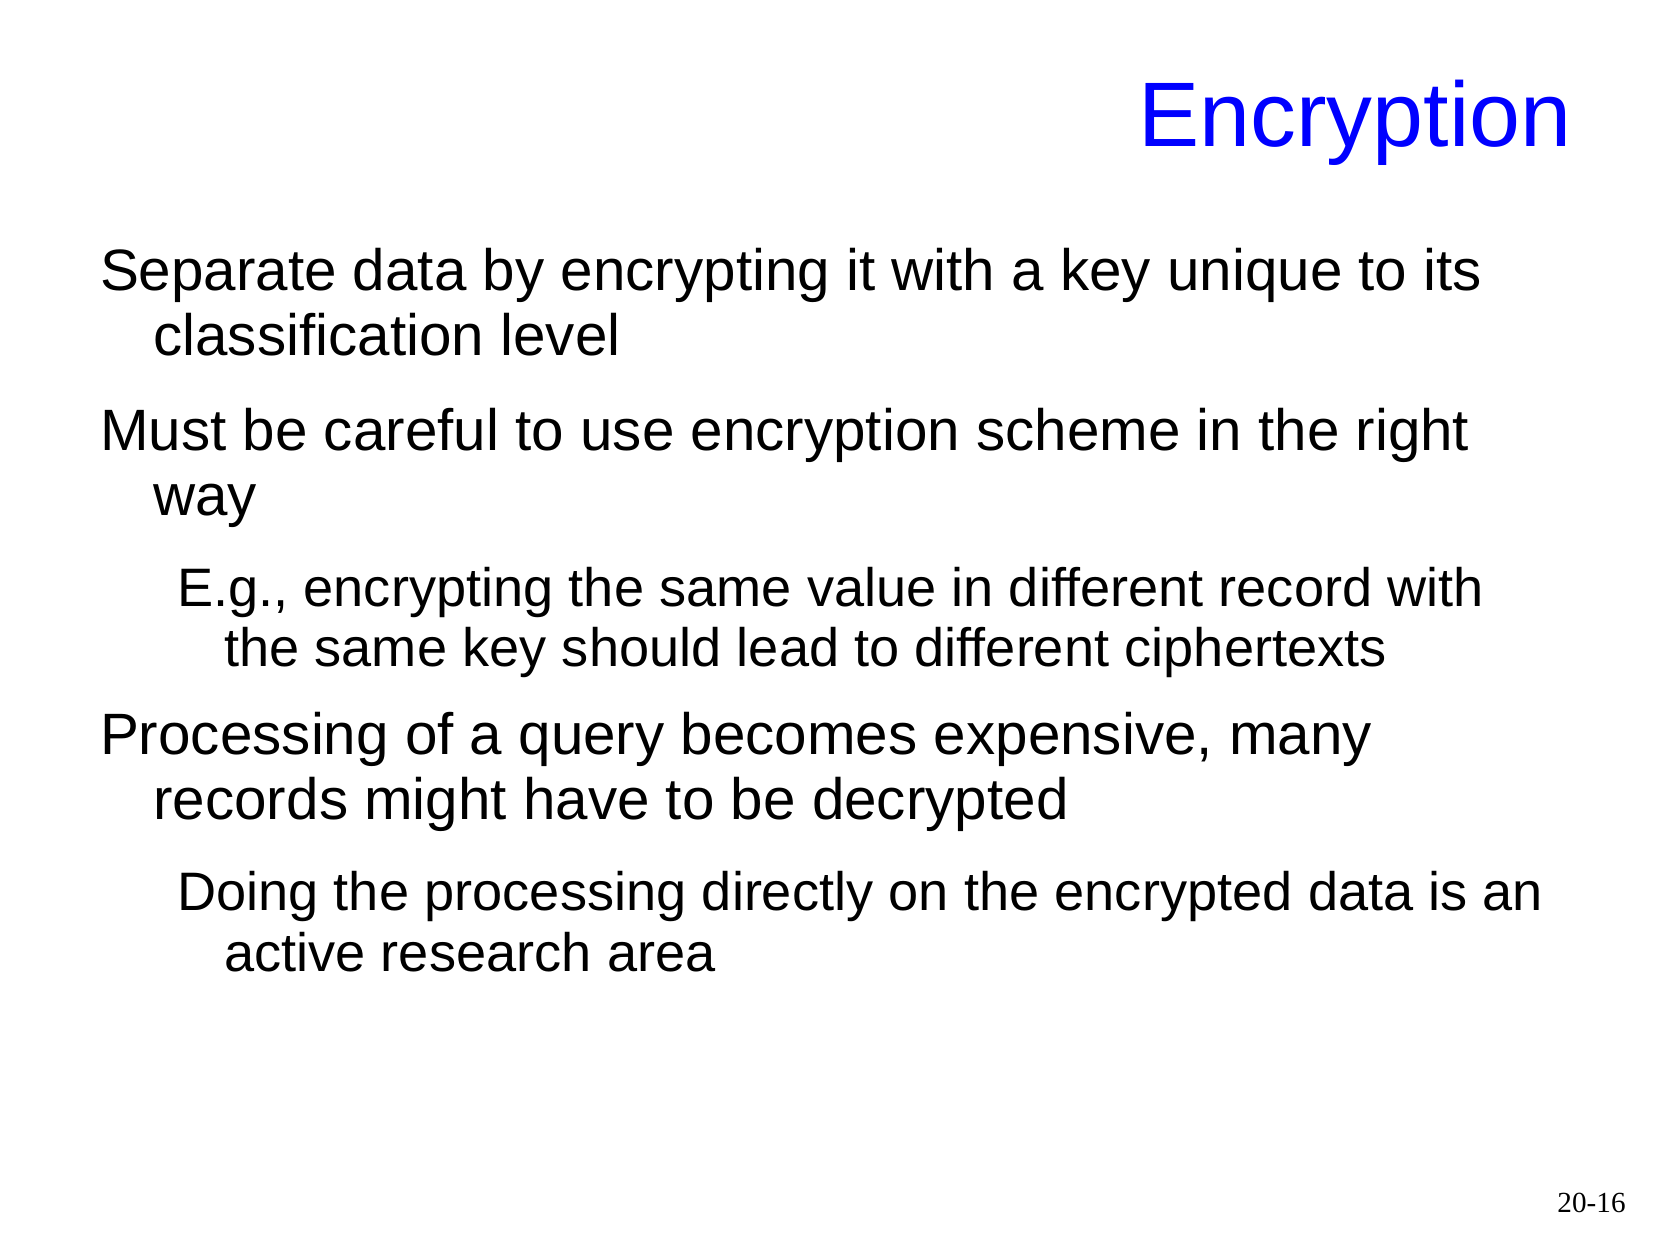

# Encryption
Separate data by encrypting it with a key unique to its classification level
Must be careful to use encryption scheme in the right way
E.g., encrypting the same value in different record with the same key should lead to different ciphertexts
Processing of a query becomes expensive, many records might have to be decrypted
Doing the processing directly on the encrypted data is an active research area